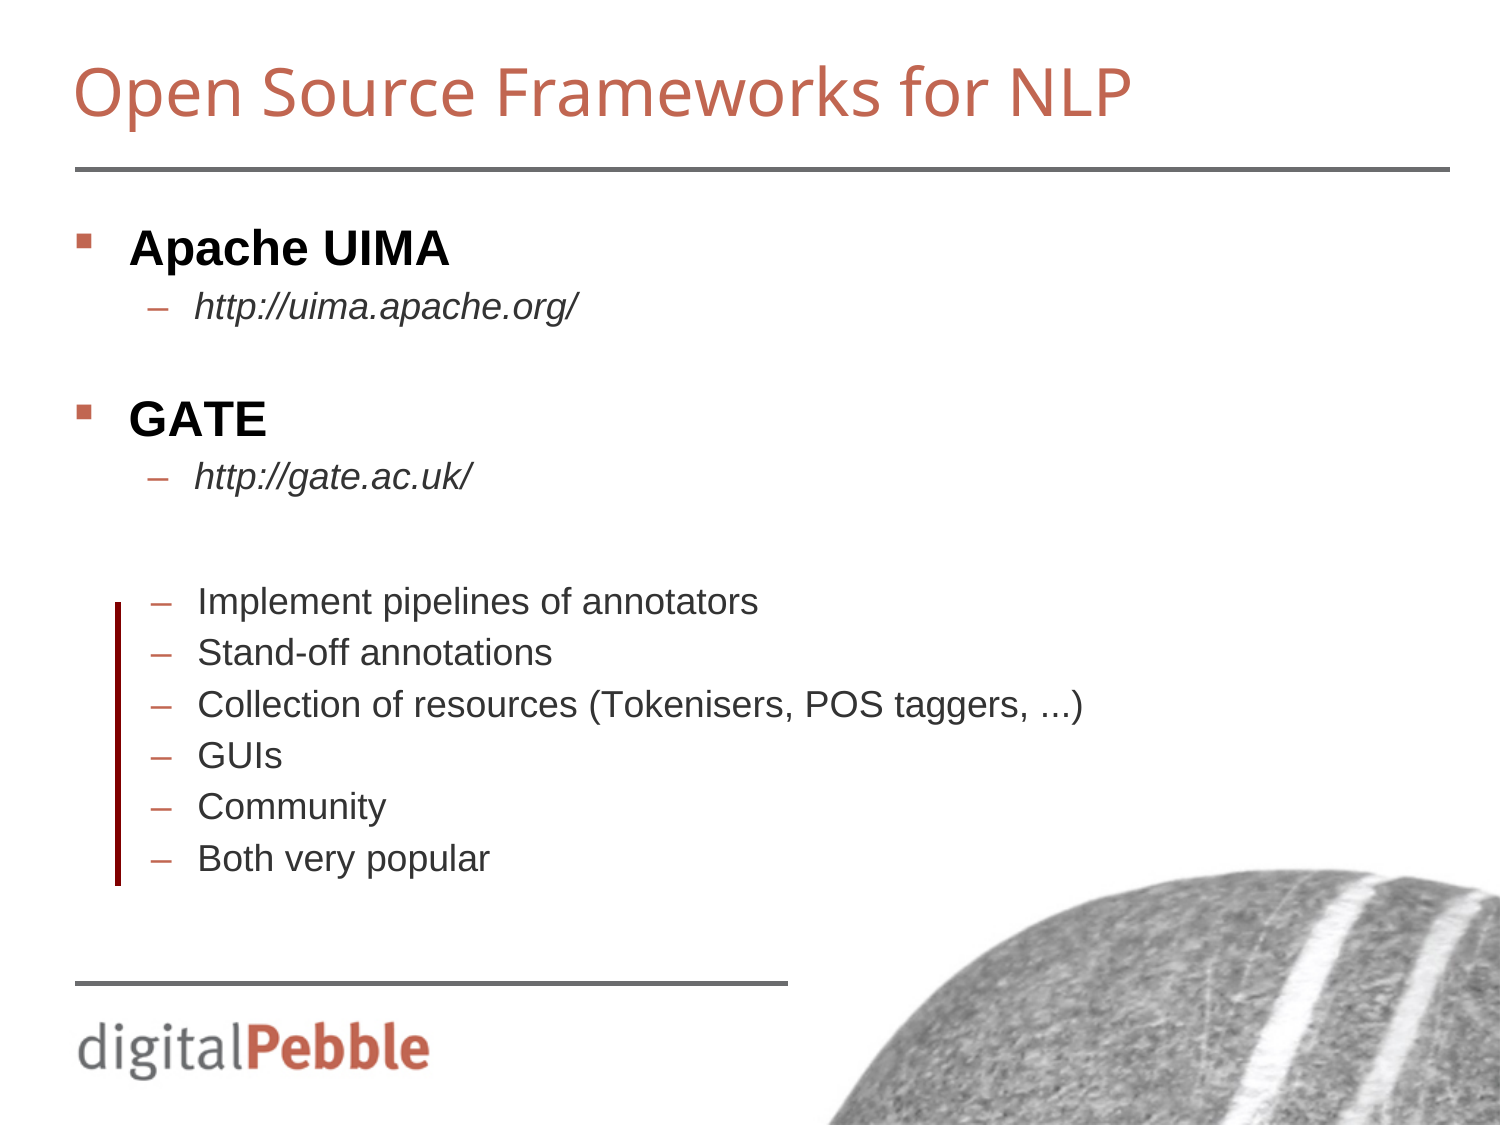

# Open Source Frameworks for NLP
Apache UIMA
http://uima.apache.org/
GATE
http://gate.ac.uk/
Implement pipelines of annotators
Stand-off annotations
Collection of resources (Tokenisers, POS taggers, ...)
GUIs
Community
Both very popular